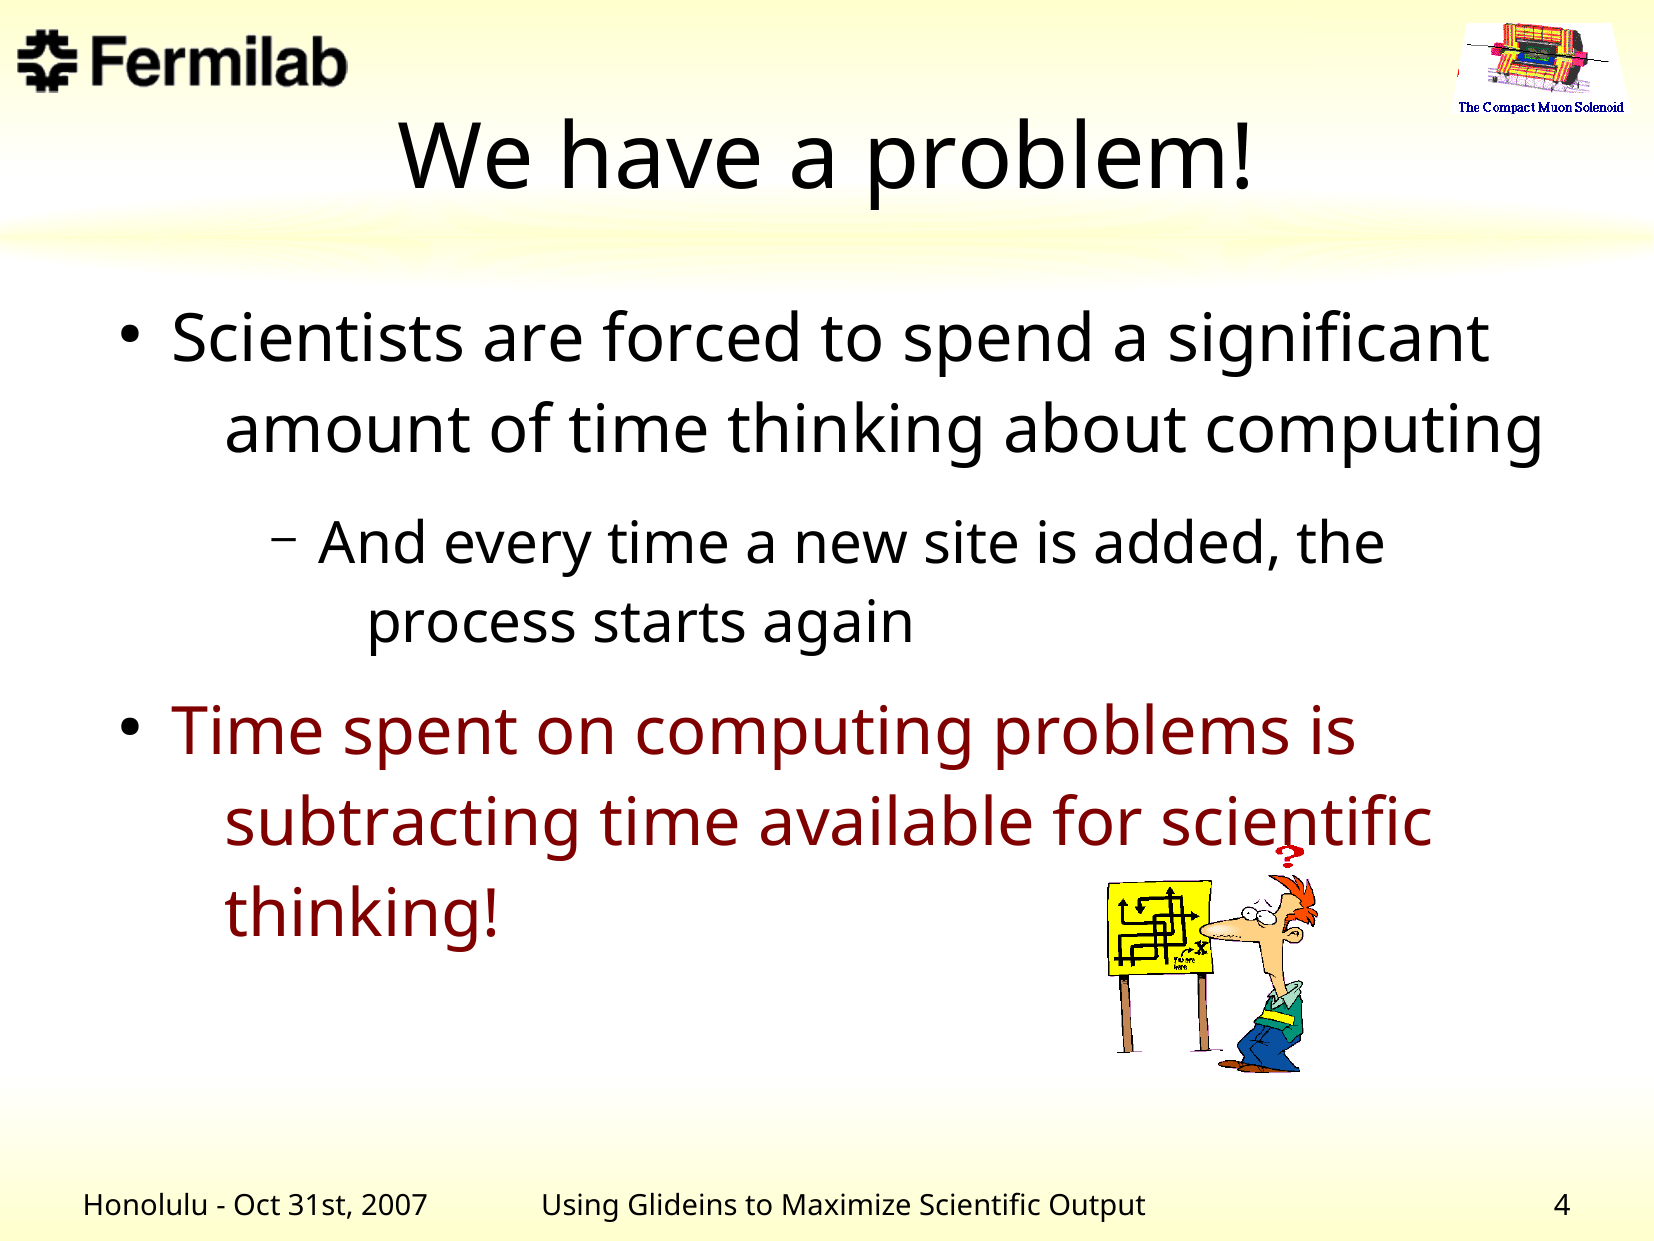

# We have a problem!
Scientists are forced to spend a significant amount of time thinking about computing
And every time a new site is added, the process starts again
Time spent on computing problems is subtracting time available for scientific thinking!
Using Glideins to Maximize Scientific Output
Honolulu - Oct 31st, 2007
4